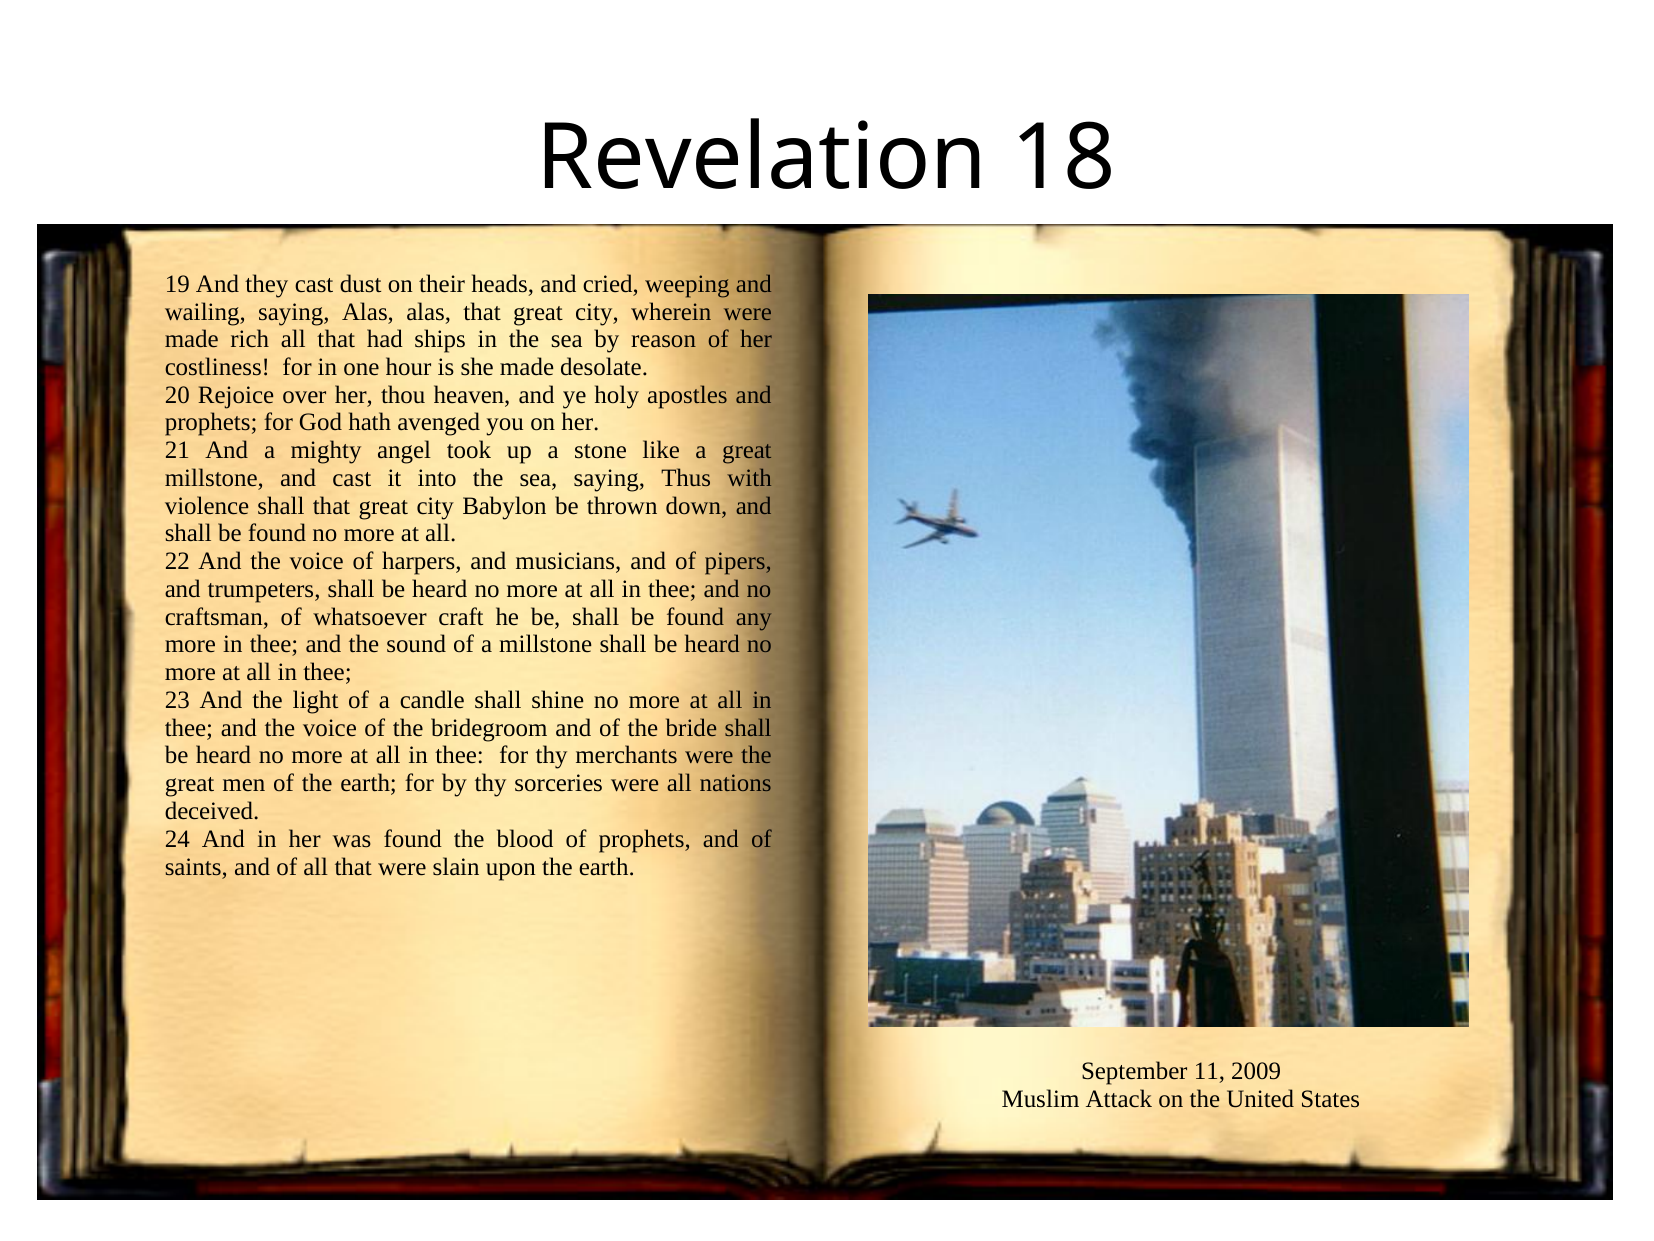

# Revelation 18
19 And they cast dust on their heads, and cried, weeping and wailing, saying, Alas, alas, that great city, wherein were made rich all that had ships in the sea by reason of her costliness! for in one hour is she made desolate.
20 Rejoice over her, thou heaven, and ye holy apostles and prophets; for God hath avenged you on her.
21 And a mighty angel took up a stone like a great millstone, and cast it into the sea, saying, Thus with violence shall that great city Babylon be thrown down, and shall be found no more at all.
22 And the voice of harpers, and musicians, and of pipers, and trumpeters, shall be heard no more at all in thee; and no craftsman, of whatsoever craft he be, shall be found any more in thee; and the sound of a millstone shall be heard no more at all in thee;
23 And the light of a candle shall shine no more at all in thee; and the voice of the bridegroom and of the bride shall be heard no more at all in thee: for thy merchants were the great men of the earth; for by thy sorceries were all nations deceived.
24 And in her was found the blood of prophets, and of saints, and of all that were slain upon the earth.
September 11, 2009
Muslim Attack on the United States